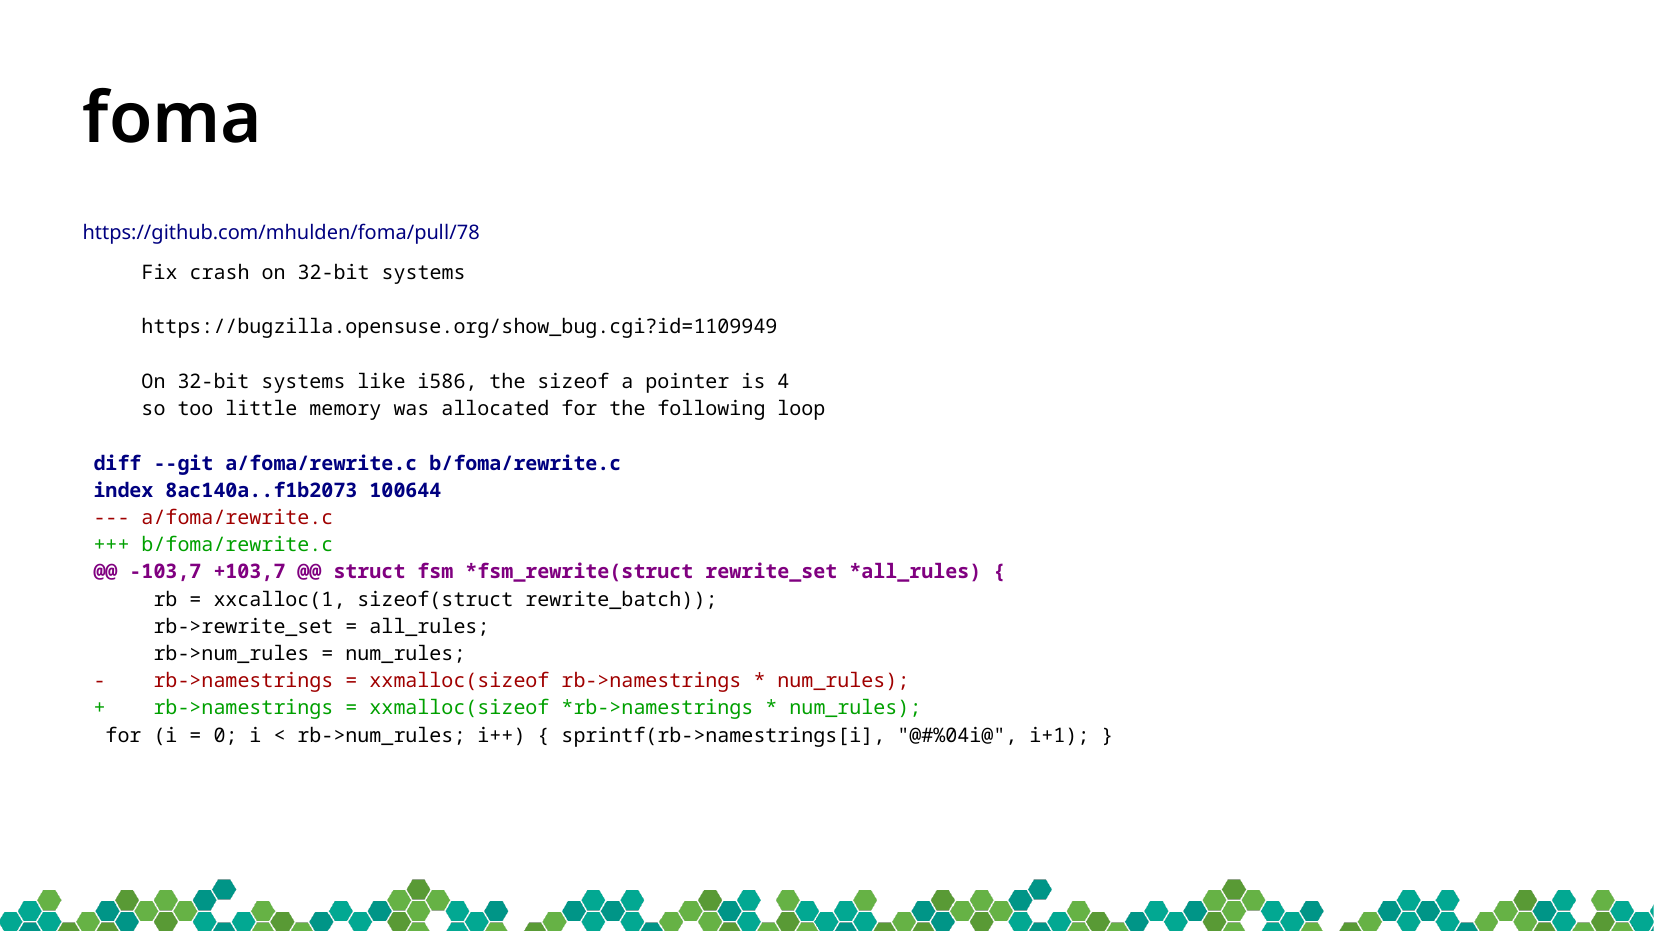

# foma
https://github.com/mhulden/foma/pull/78
 Fix crash on 32-bit systems
 https://bugzilla.opensuse.org/show_bug.cgi?id=1109949
 On 32-bit systems like i586, the sizeof a pointer is 4
 so too little memory was allocated for the following loop
diff --git a/foma/rewrite.c b/foma/rewrite.c
index 8ac140a..f1b2073 100644
--- a/foma/rewrite.c
+++ b/foma/rewrite.c
@@ -103,7 +103,7 @@ struct fsm *fsm_rewrite(struct rewrite_set *all_rules) {
 rb = xxcalloc(1, sizeof(struct rewrite_batch));
 rb->rewrite_set = all_rules;
 rb->num_rules = num_rules;
- rb->namestrings = xxmalloc(sizeof rb->namestrings * num_rules);
+ rb->namestrings = xxmalloc(sizeof *rb->namestrings * num_rules);
 for (i = 0; i < rb->num_rules; i++) { sprintf(rb->namestrings[i], "@#%04i@", i+1); }